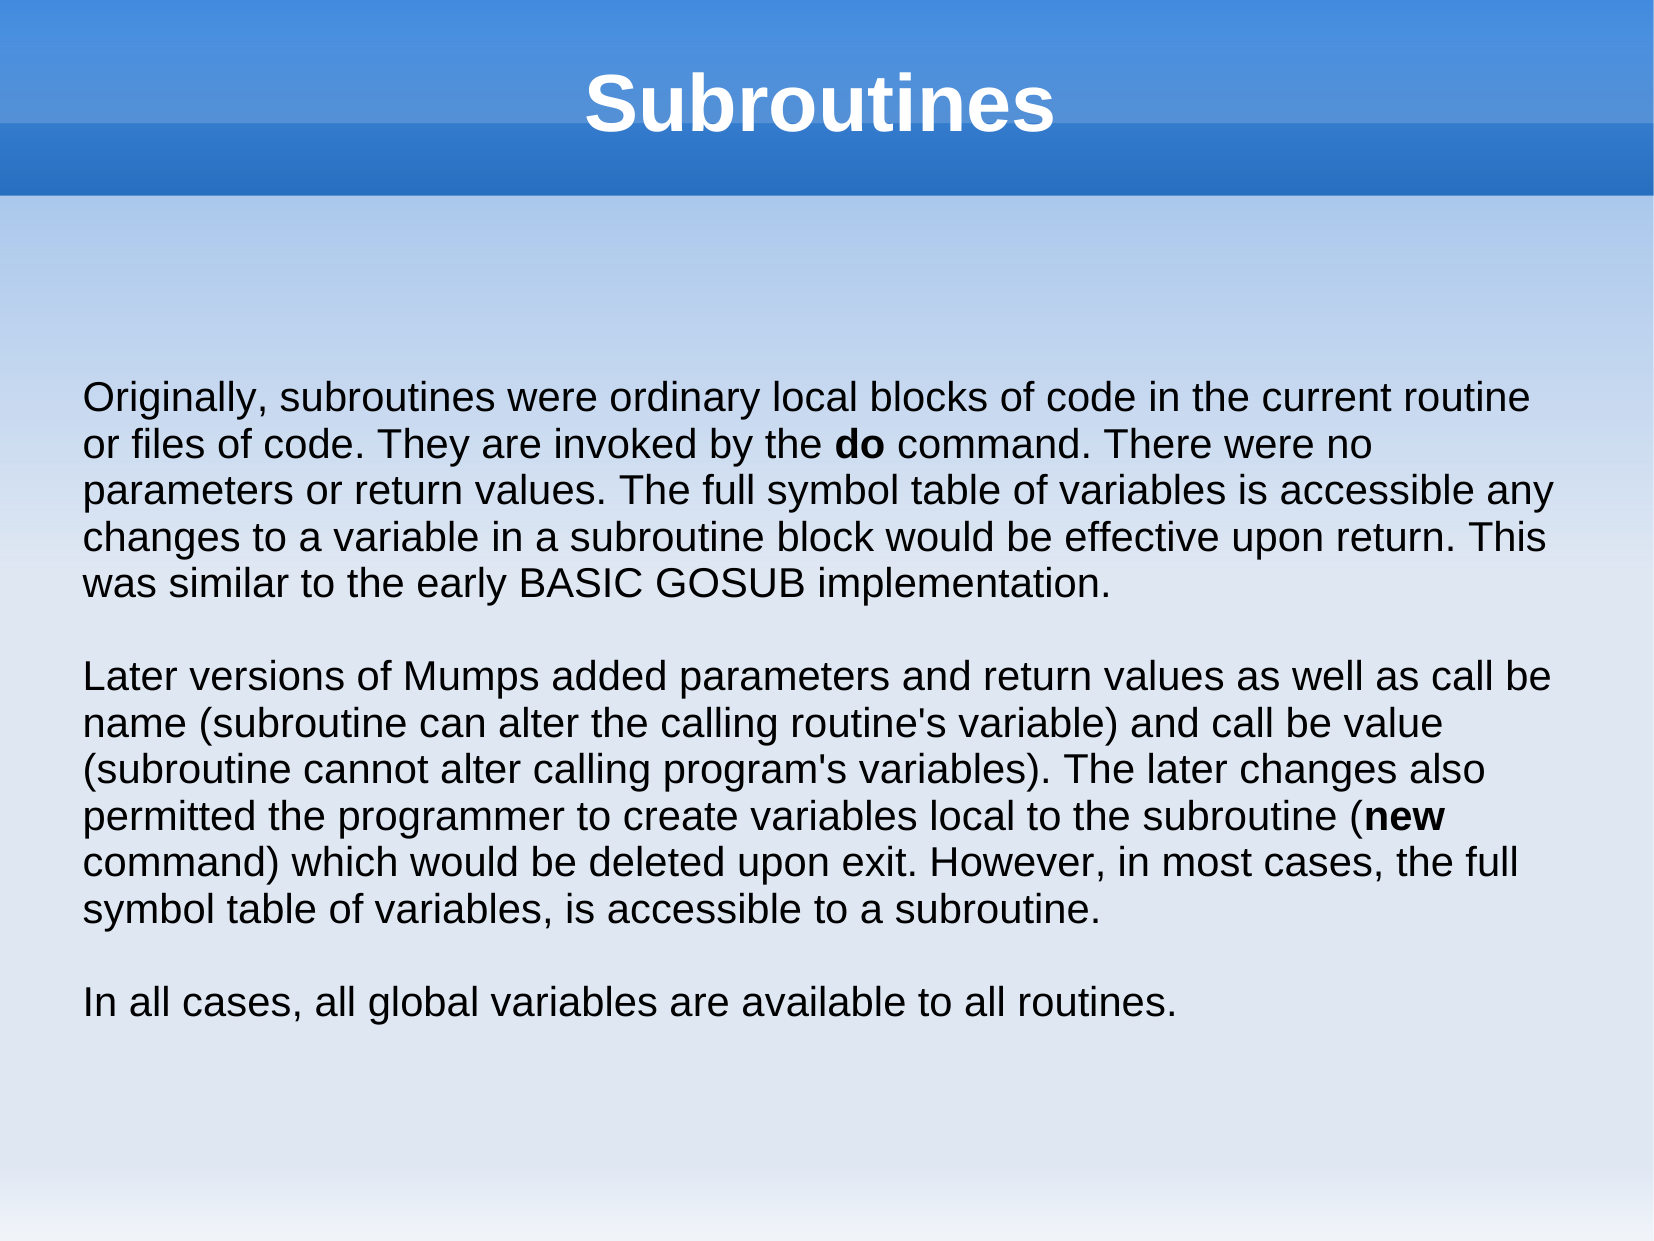

# Subroutines
Originally, subroutines were ordinary local blocks of code in the current routine or files of code. They are invoked by the do command. There were no parameters or return values. The full symbol table of variables is accessible any changes to a variable in a subroutine block would be effective upon return. This was similar to the early BASIC GOSUB implementation.
Later versions of Mumps added parameters and return values as well as call be name (subroutine can alter the calling routine's variable) and call be value (subroutine cannot alter calling program's variables). The later changes also permitted the programmer to create variables local to the subroutine (new command) which would be deleted upon exit. However, in most cases, the full symbol table of variables, is accessible to a subroutine.
In all cases, all global variables are available to all routines.